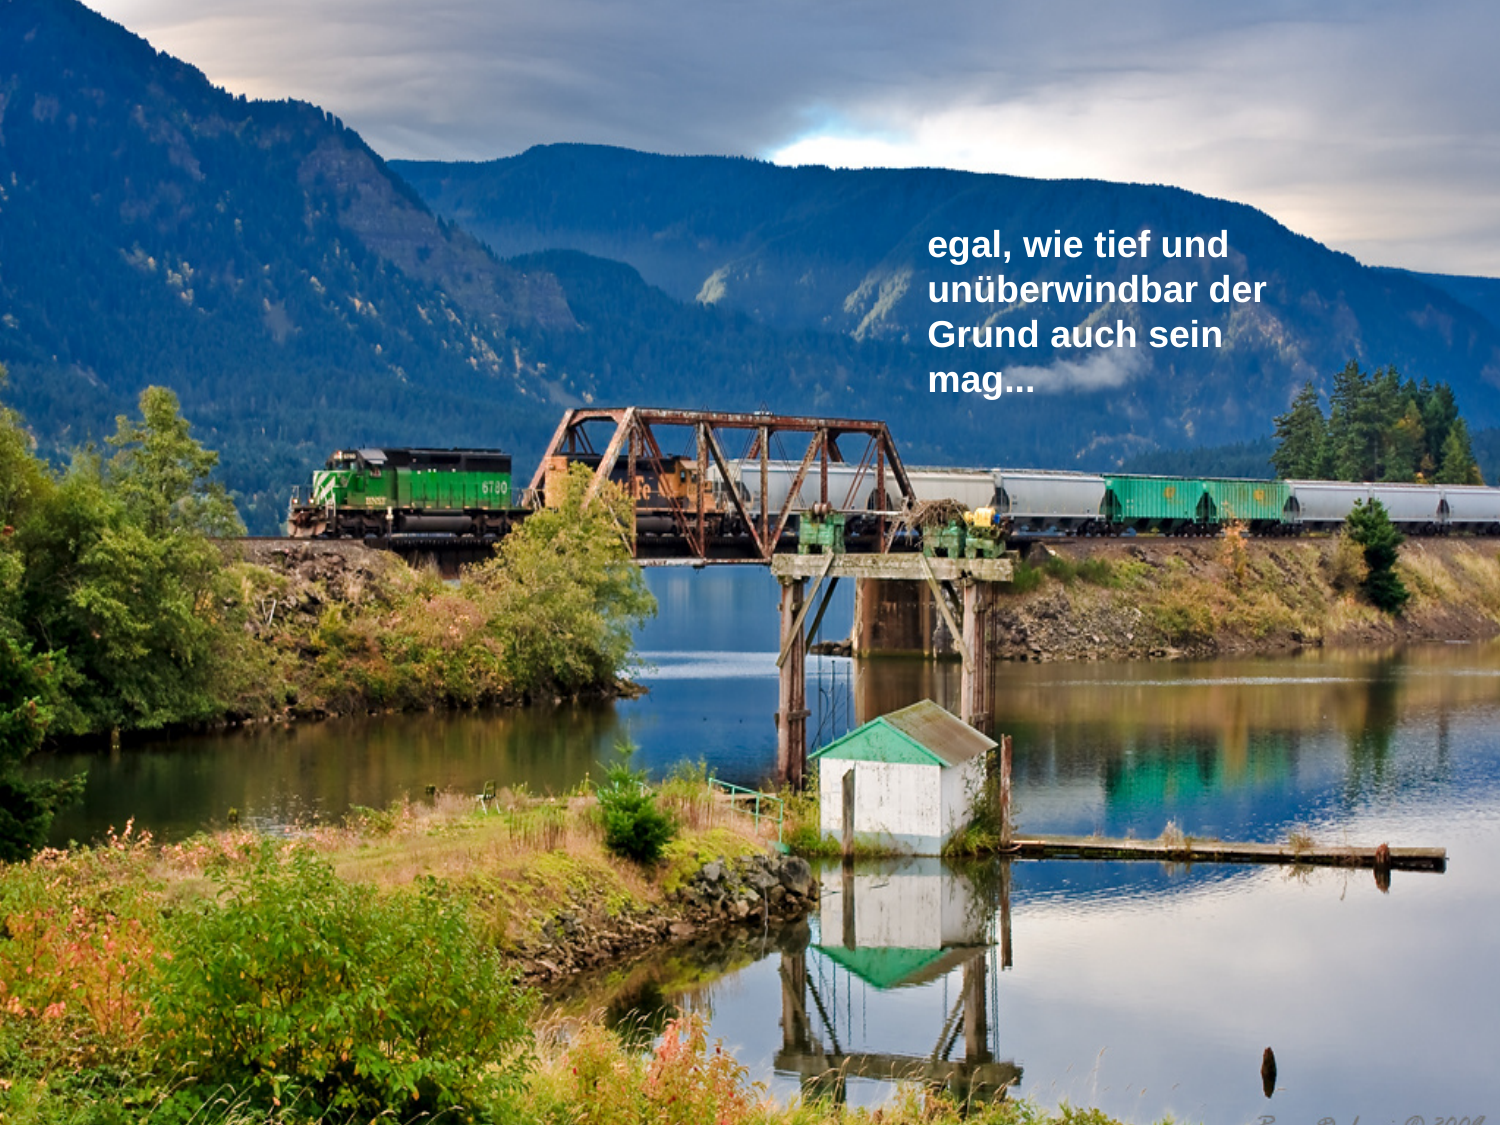

#
egal, wie tief und unüberwindbar der Grund auch sein mag...